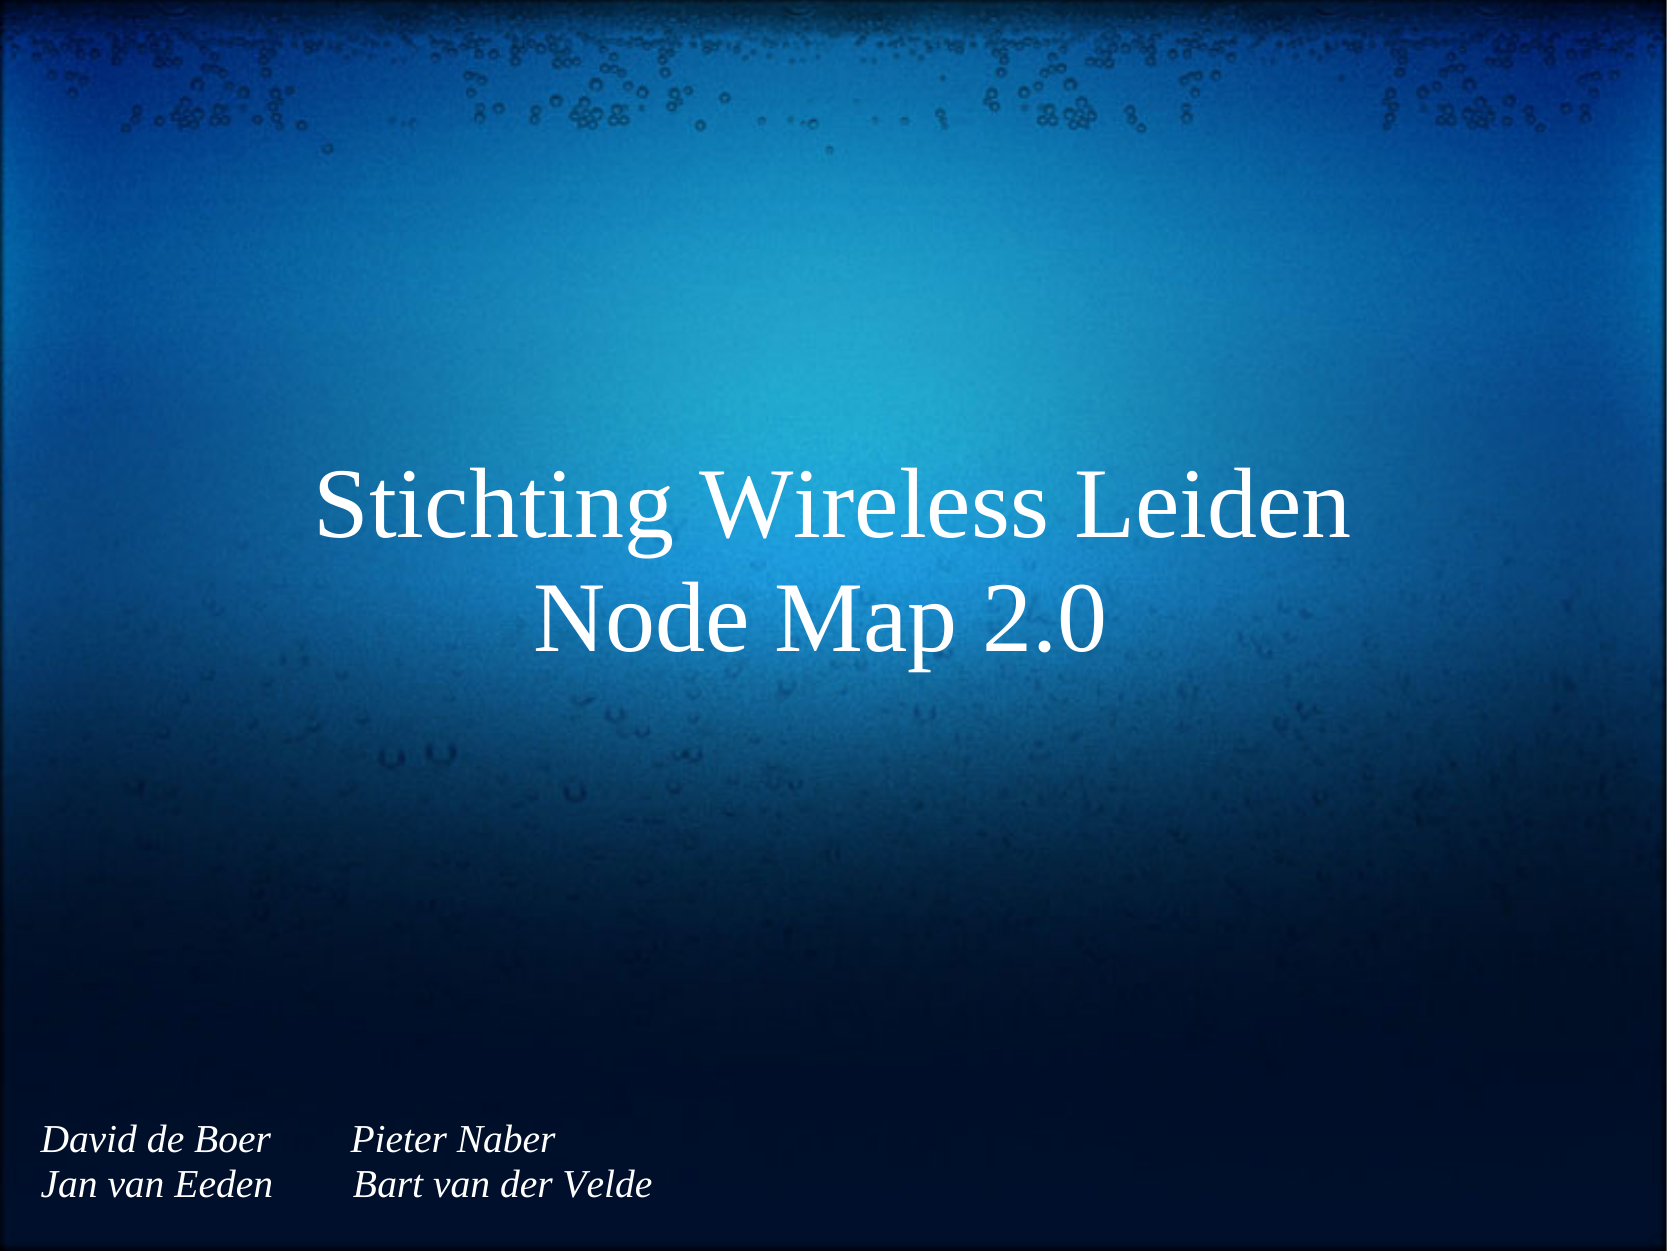

# Stichting Wireless Leiden Node Map 2.0
David de Boer        Pieter Naber
Jan van Eeden        Bart van der Velde